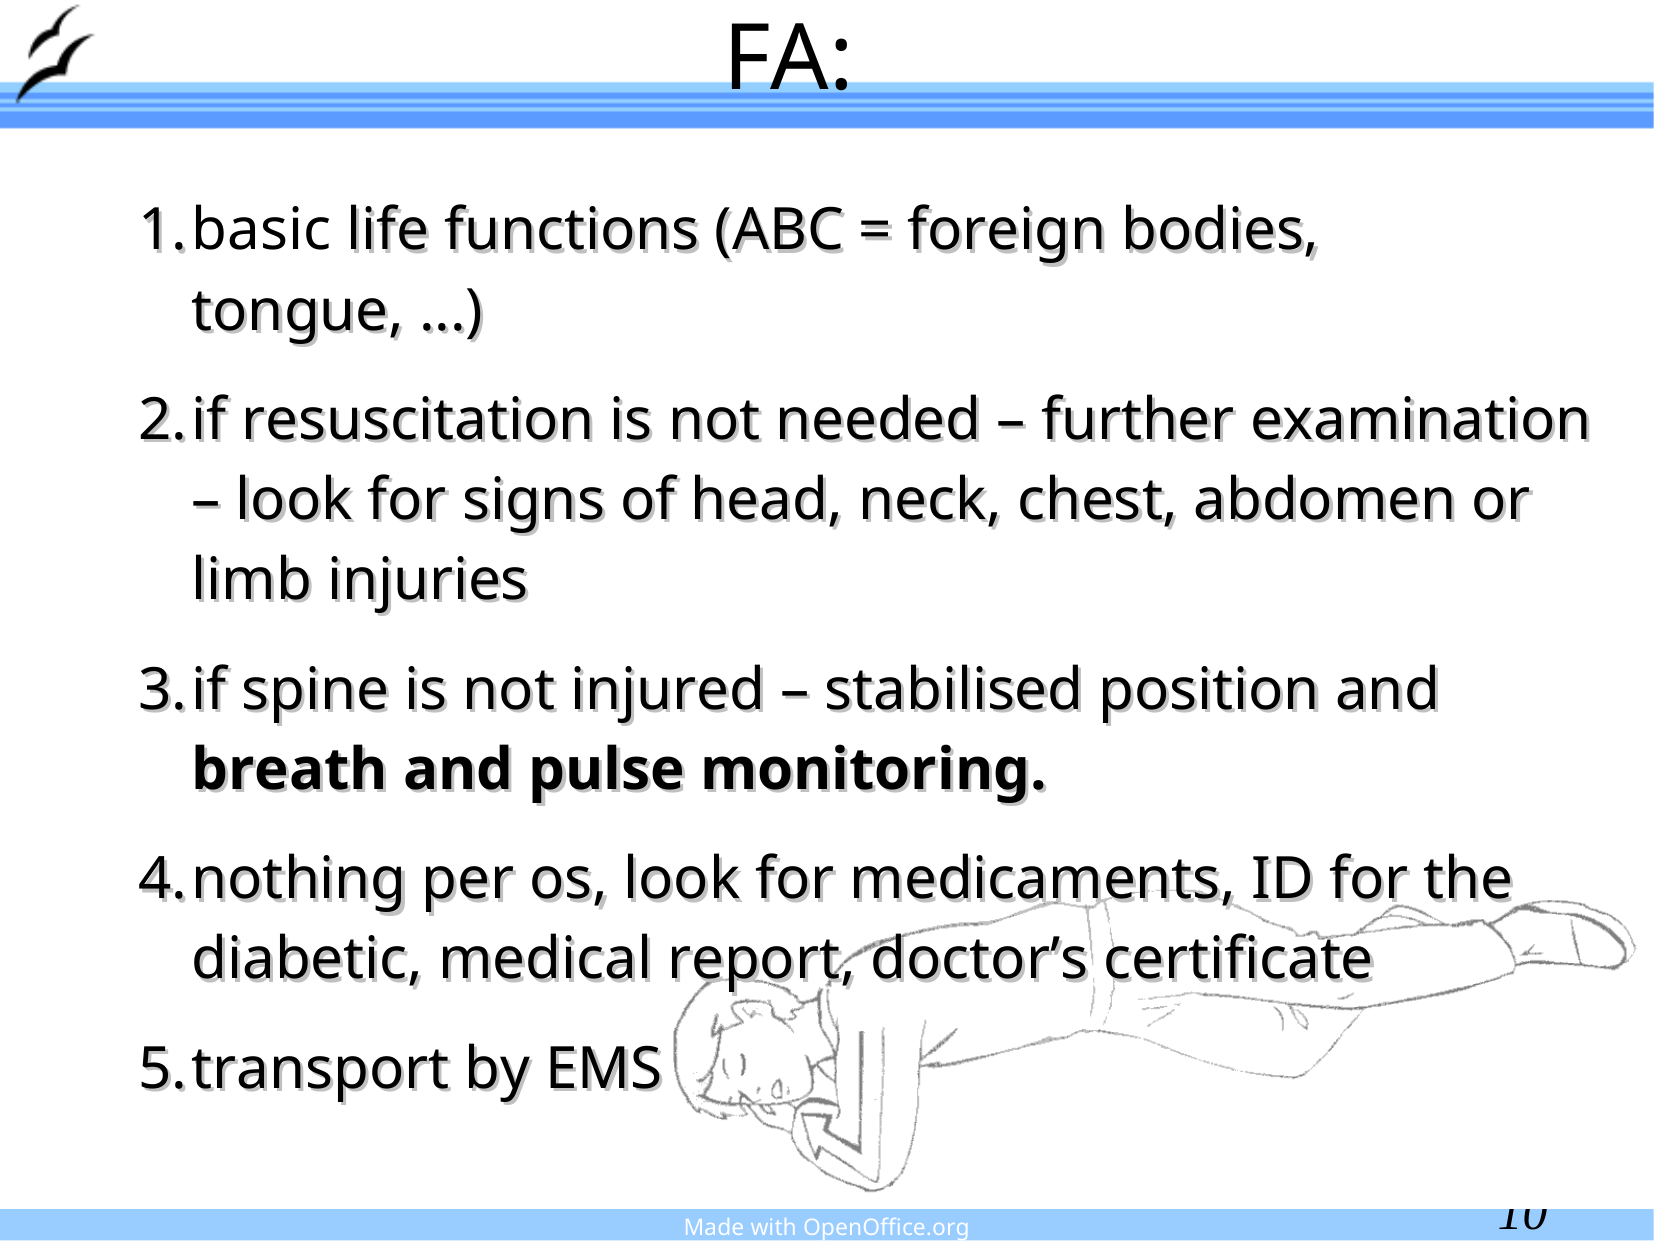

# FA:
1.	basic life functions (ABC = foreign bodies, tongue, ...)
2.	if resuscitation is not needed – further examination – look for signs of head, neck, chest, abdomen or limb injuries
3.	if spine is not injured – stabilised position and breath and pulse monitoring.
4.	nothing per os, look for medicaments, ID for the diabetic, medical report, doctor’s certificate
5.	transport by EMS